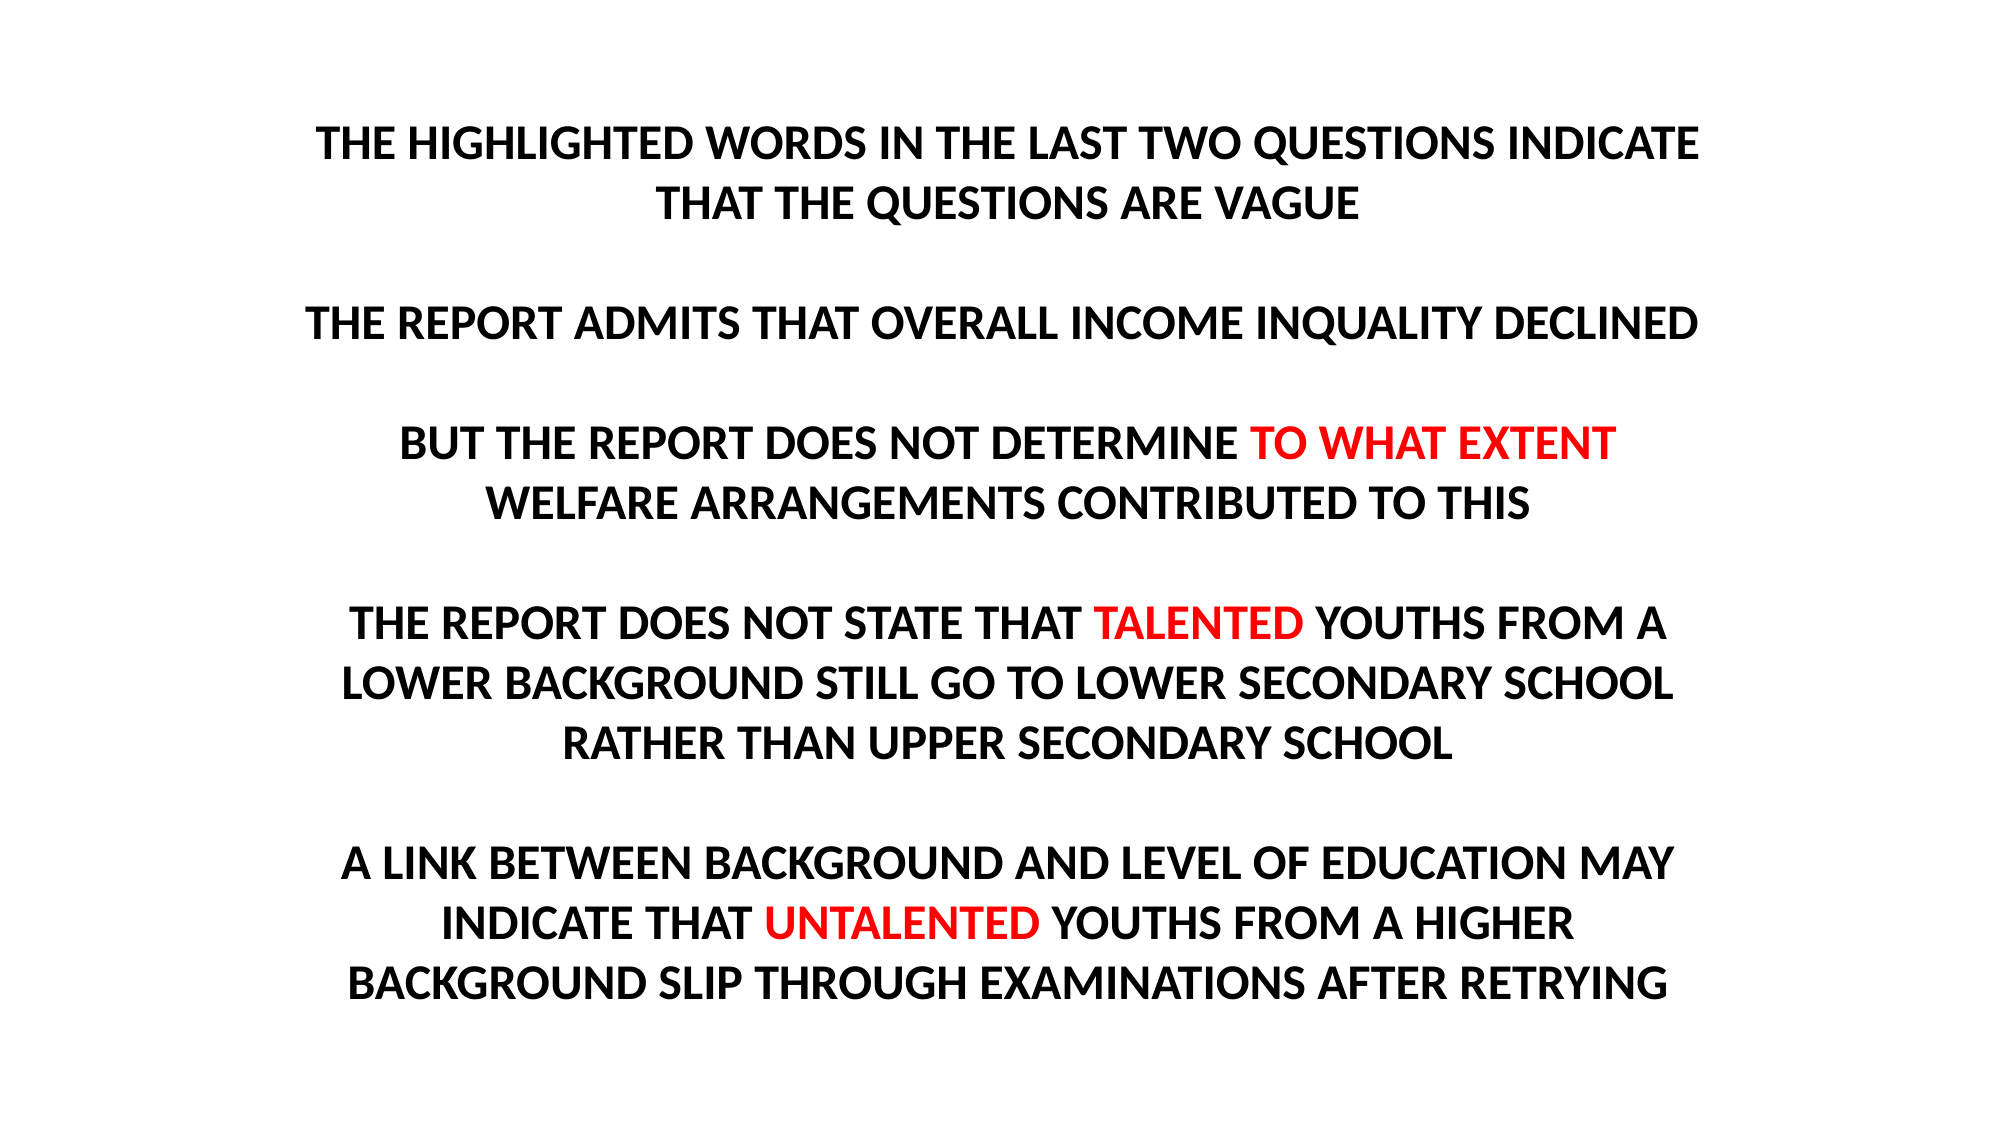

THE HIGHLIGHTED WORDS IN THE LAST TWO QUESTIONS INDICATE THAT THE QUESTIONS ARE VAGUE
THE REPORT ADMITS THAT OVERALL INCOME INQUALITY DECLINED
BUT THE REPORT DOES NOT DETERMINE TO WHAT EXTENT WELFARE ARRANGEMENTS CONTRIBUTED TO THIS
THE REPORT DOES NOT STATE THAT TALENTED YOUTHS FROM A LOWER BACKGROUND STILL GO TO LOWER SECONDARY SCHOOL RATHER THAN UPPER SECONDARY SCHOOL
A LINK BETWEEN BACKGROUND AND LEVEL OF EDUCATION MAY INDICATE THAT UNTALENTED YOUTHS FROM A HIGHER BACKGROUND SLIP THROUGH EXAMINATIONS AFTER RETRYING